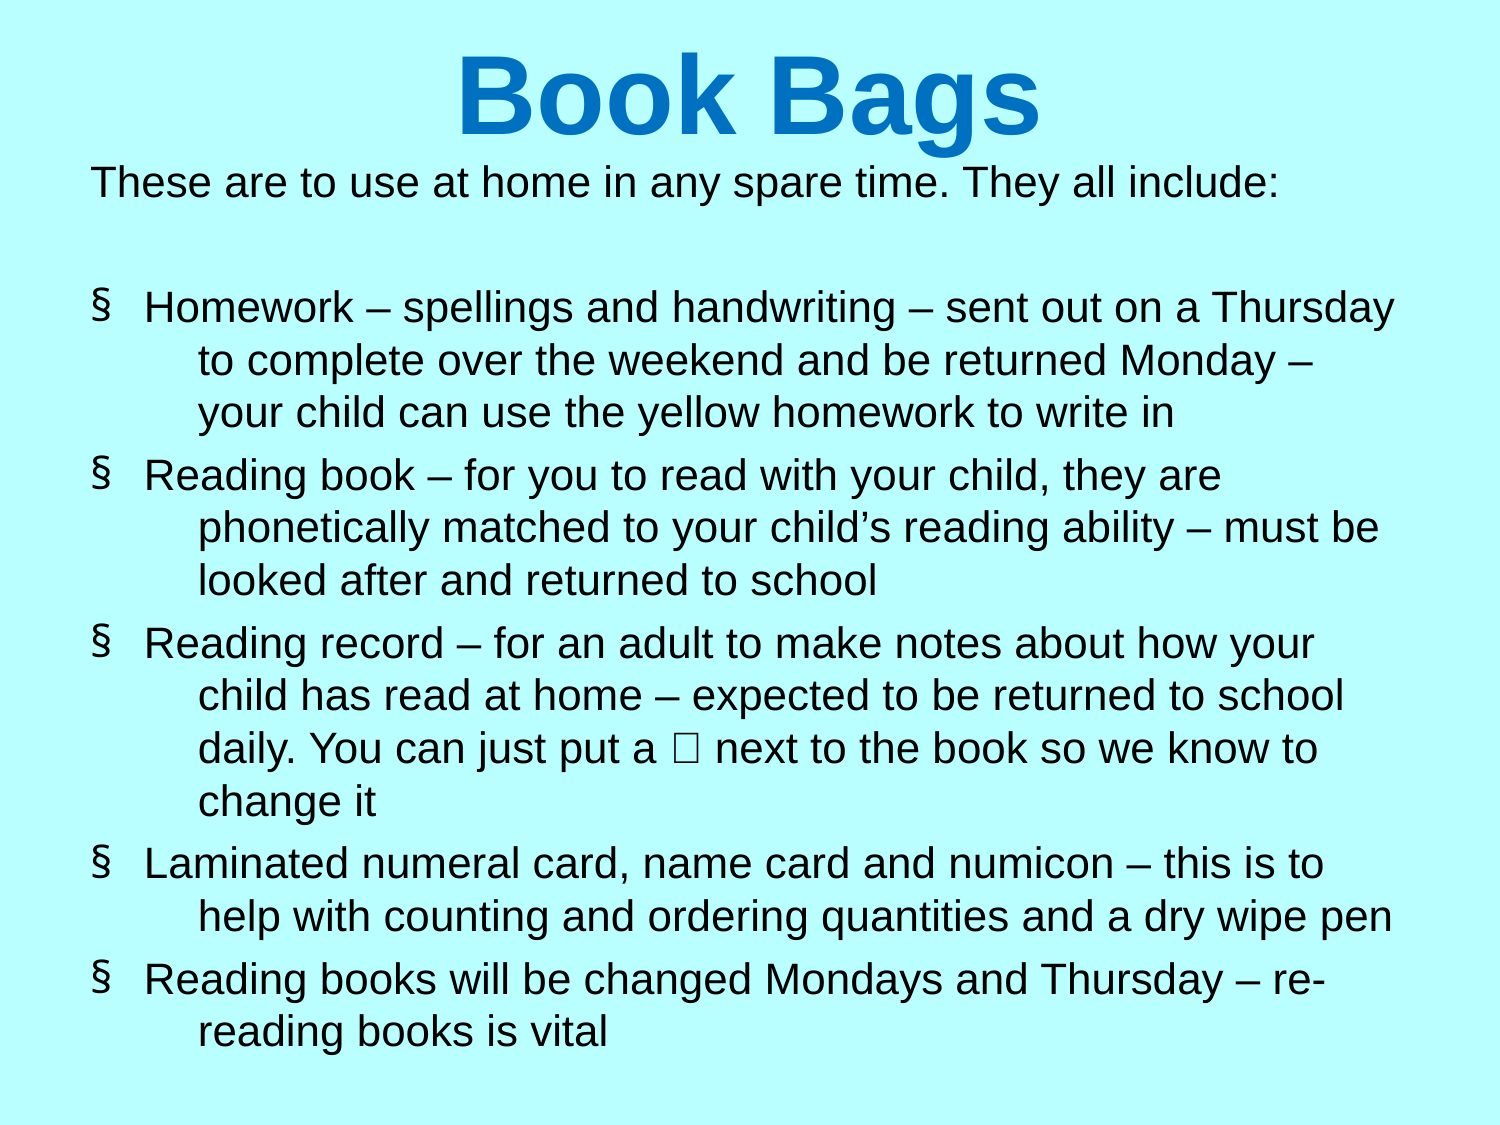

# Book Bags
These are to use at home in any spare time. They all include:
Homework – spellings and handwriting – sent out on a Thursday to complete over the weekend and be returned Monday – your child can use the yellow homework to write in
Reading book – for you to read with your child, they are phonetically matched to your child’s reading ability – must be looked after and returned to school
Reading record – for an adult to make notes about how your child has read at home – expected to be returned to school daily. You can just put a  next to the book so we know to change it
Laminated numeral card, name card and numicon – this is to help with counting and ordering quantities and a dry wipe pen
Reading books will be changed Mondays and Thursday – re-reading books is vital